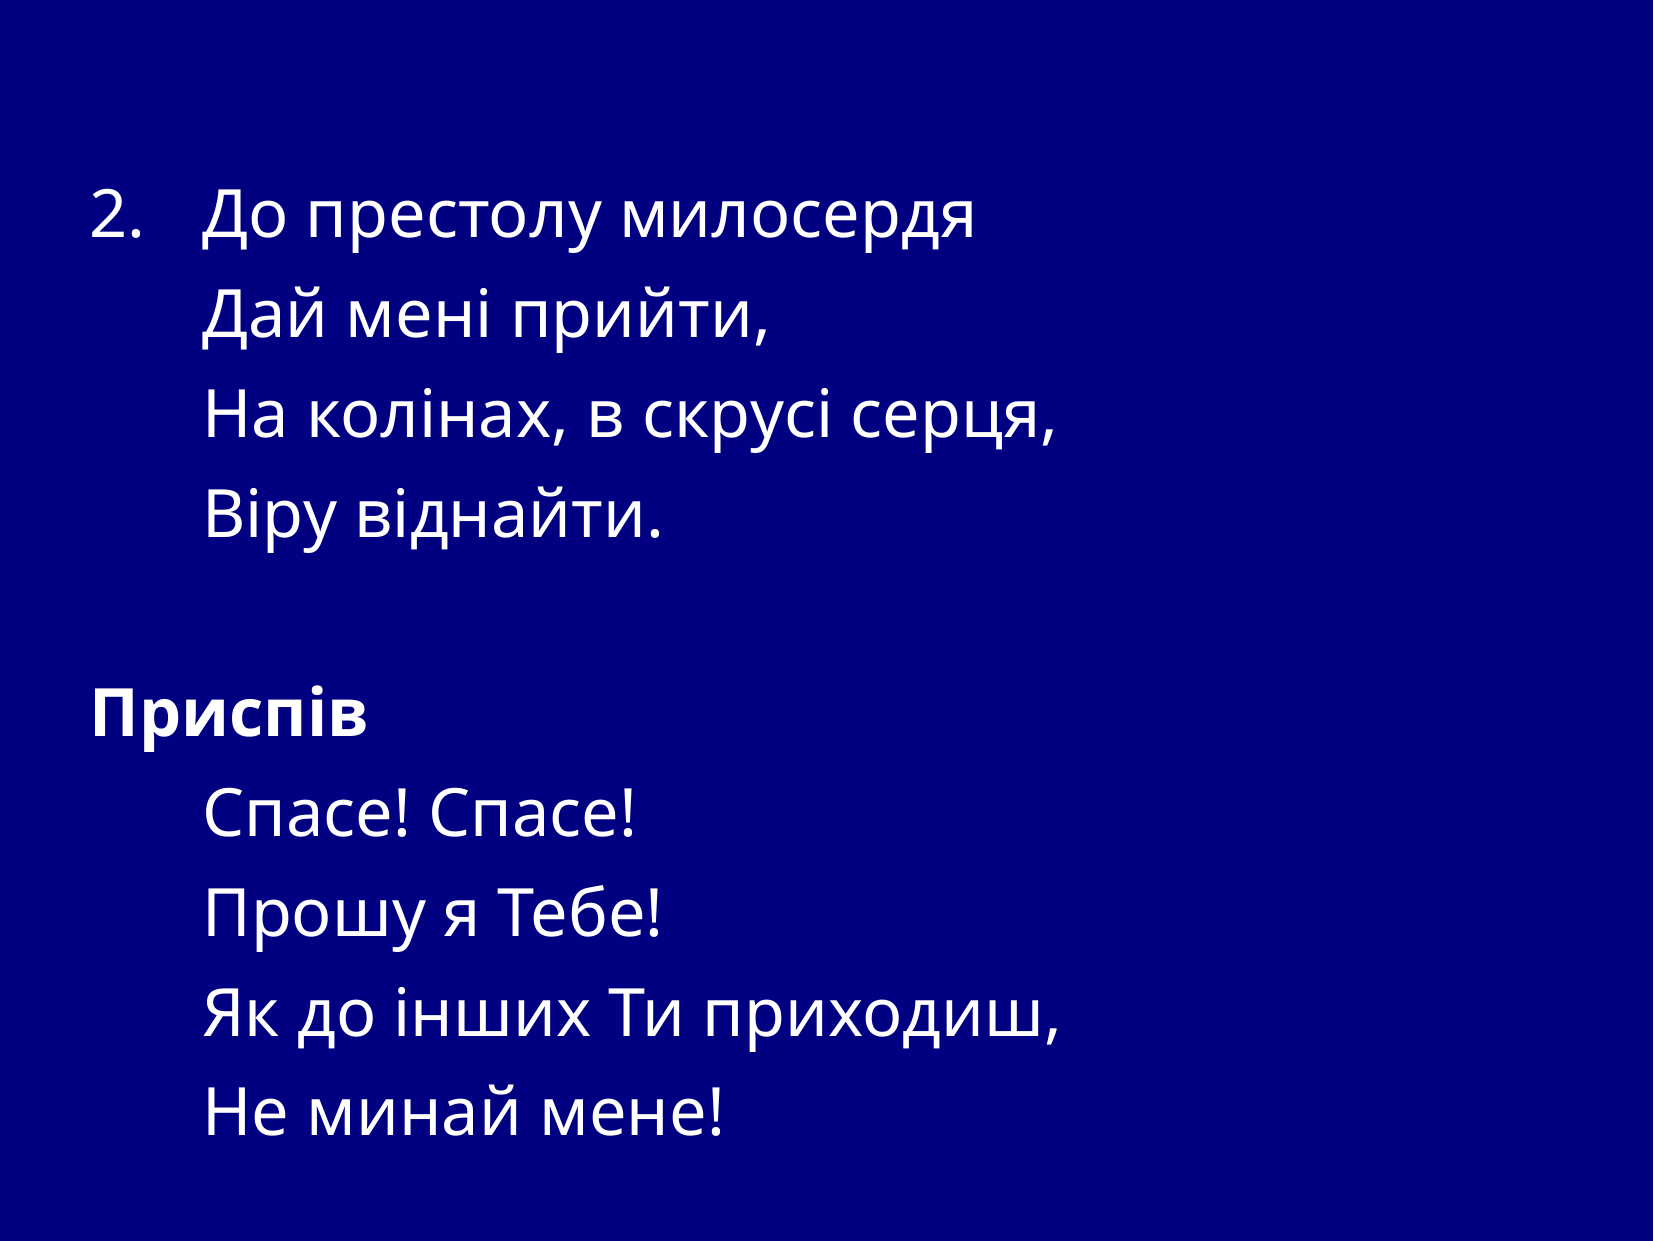

2.	До престолу милосердя
	Дай мені прийти,
	На колінах, в скрусі серця,
	Віру віднайти.
Приспів
	Спасе! Спасе!
	Прошу я Тебе!
	Як до інших Ти приходиш,
	Не минай мене!